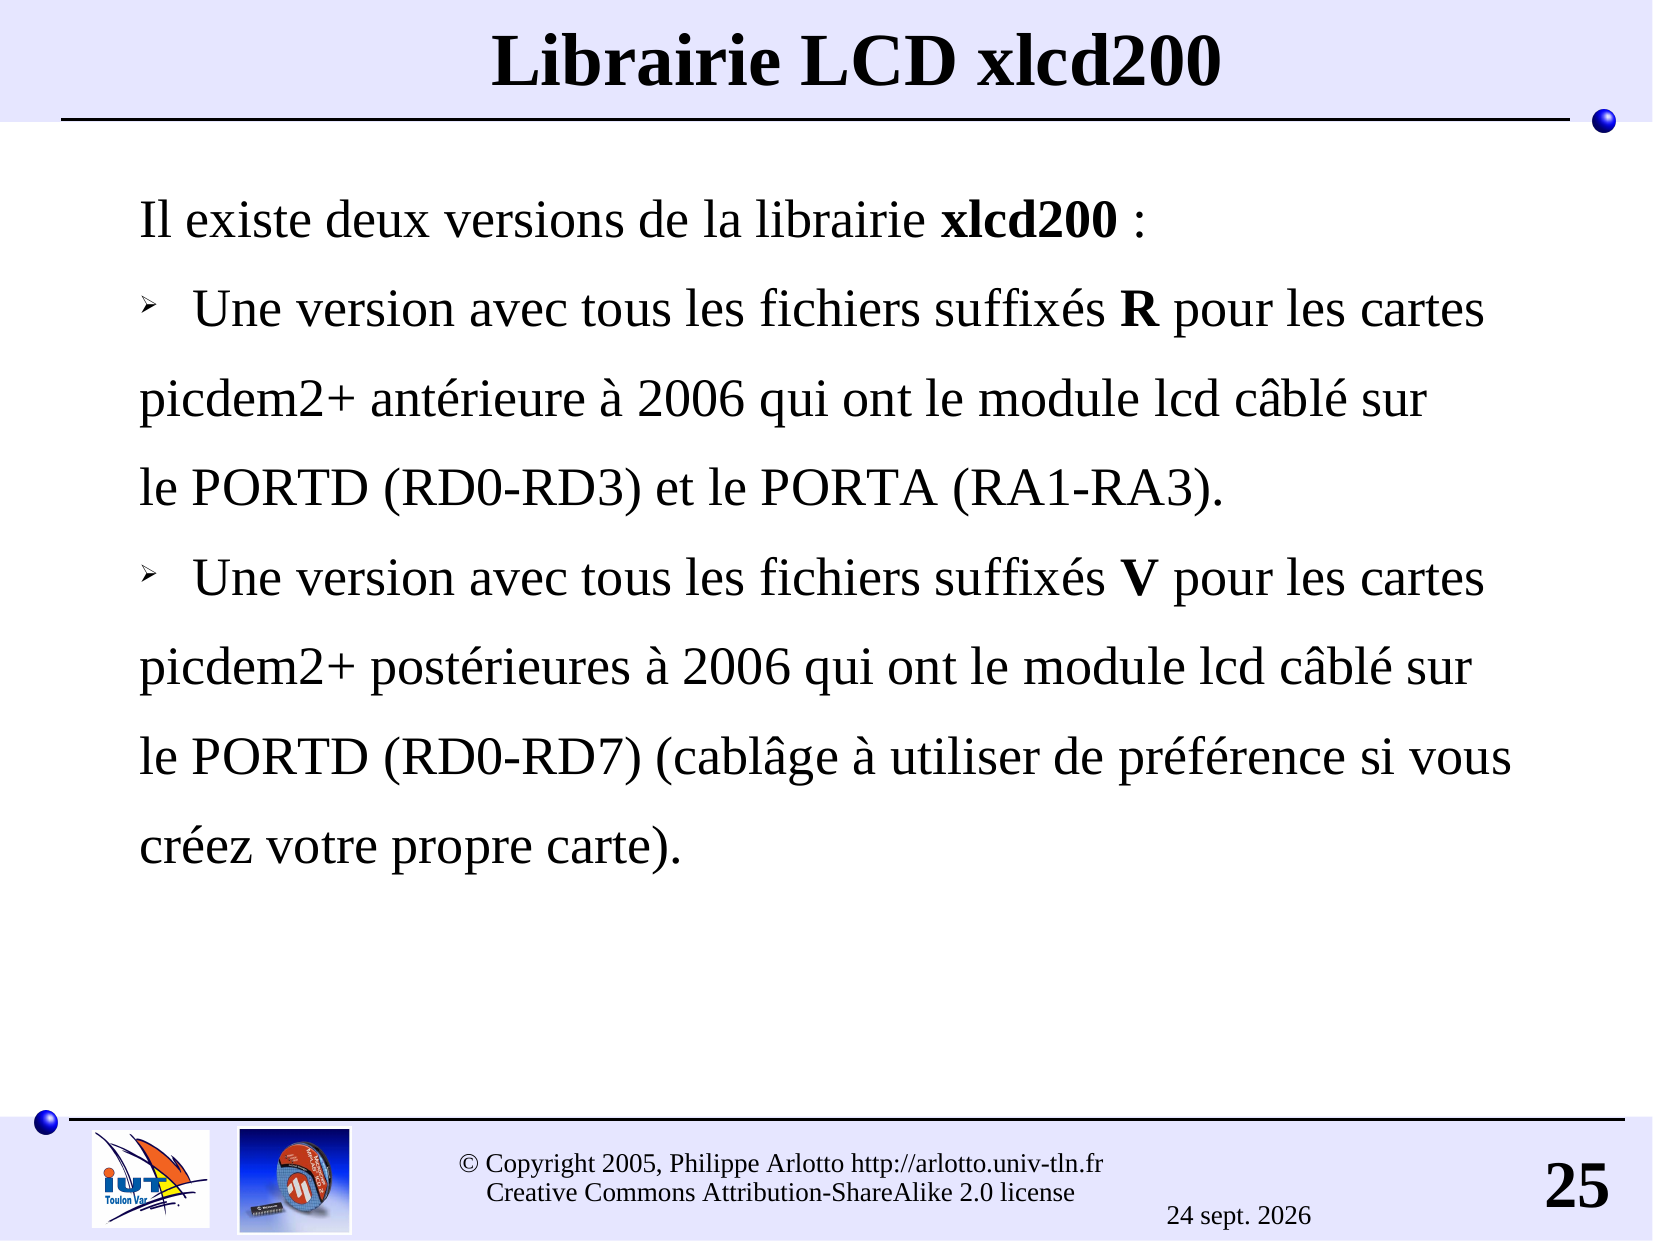

# Librairie LCD xlcd200
Il existe deux versions de la librairie xlcd200 :
Une version avec tous les fichiers suffixés R pour les cartes
picdem2+ antérieure à 2006 qui ont le module lcd câblé sur
le PORTD (RD0-RD3) et le PORTA (RA1-RA3).
Une version avec tous les fichiers suffixés V pour les cartes
picdem2+ postérieures à 2006 qui ont le module lcd câblé sur
le PORTD (RD0-RD7) (cablâge à utiliser de préférence si vous
créez votre propre carte).